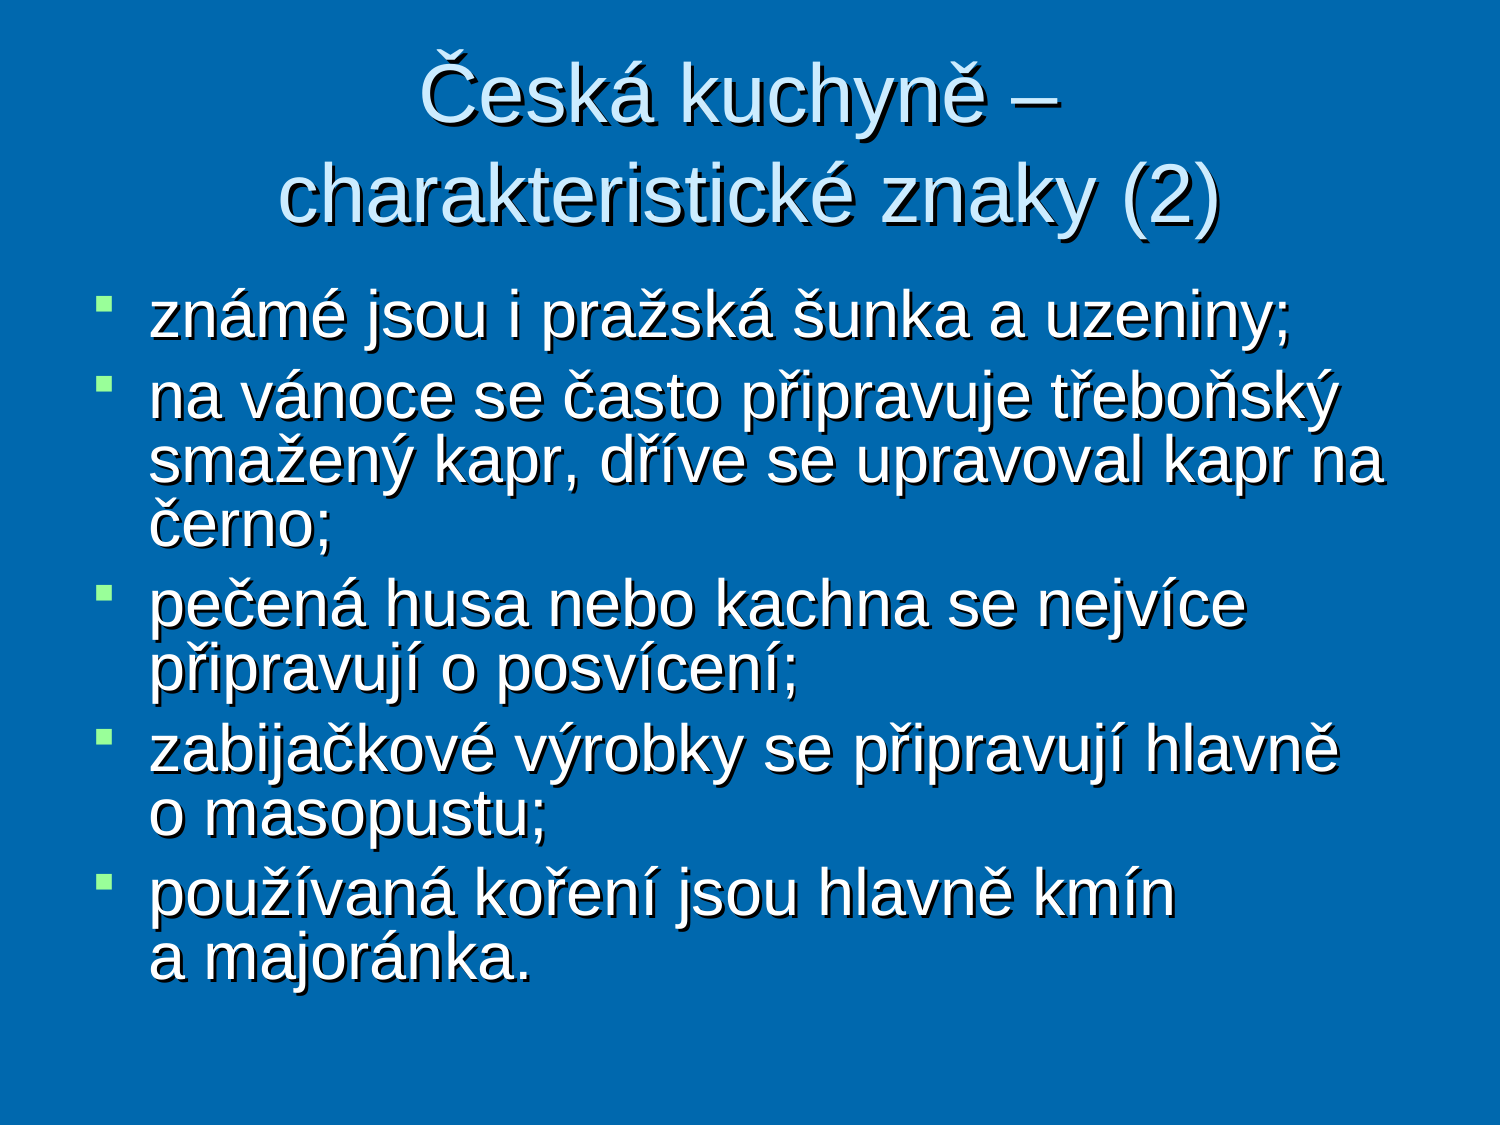

# Česká kuchyně – charakteristické znaky (2)
známé jsou i pražská šunka a uzeniny;
na vánoce se často připravuje třeboňský smažený kapr, dříve se upravoval kapr na černo;
pečená husa nebo kachna se nejvíce připravují o posvícení;
zabijačkové výrobky se připravují hlavně o masopustu;
používaná koření jsou hlavně kmín a majoránka.